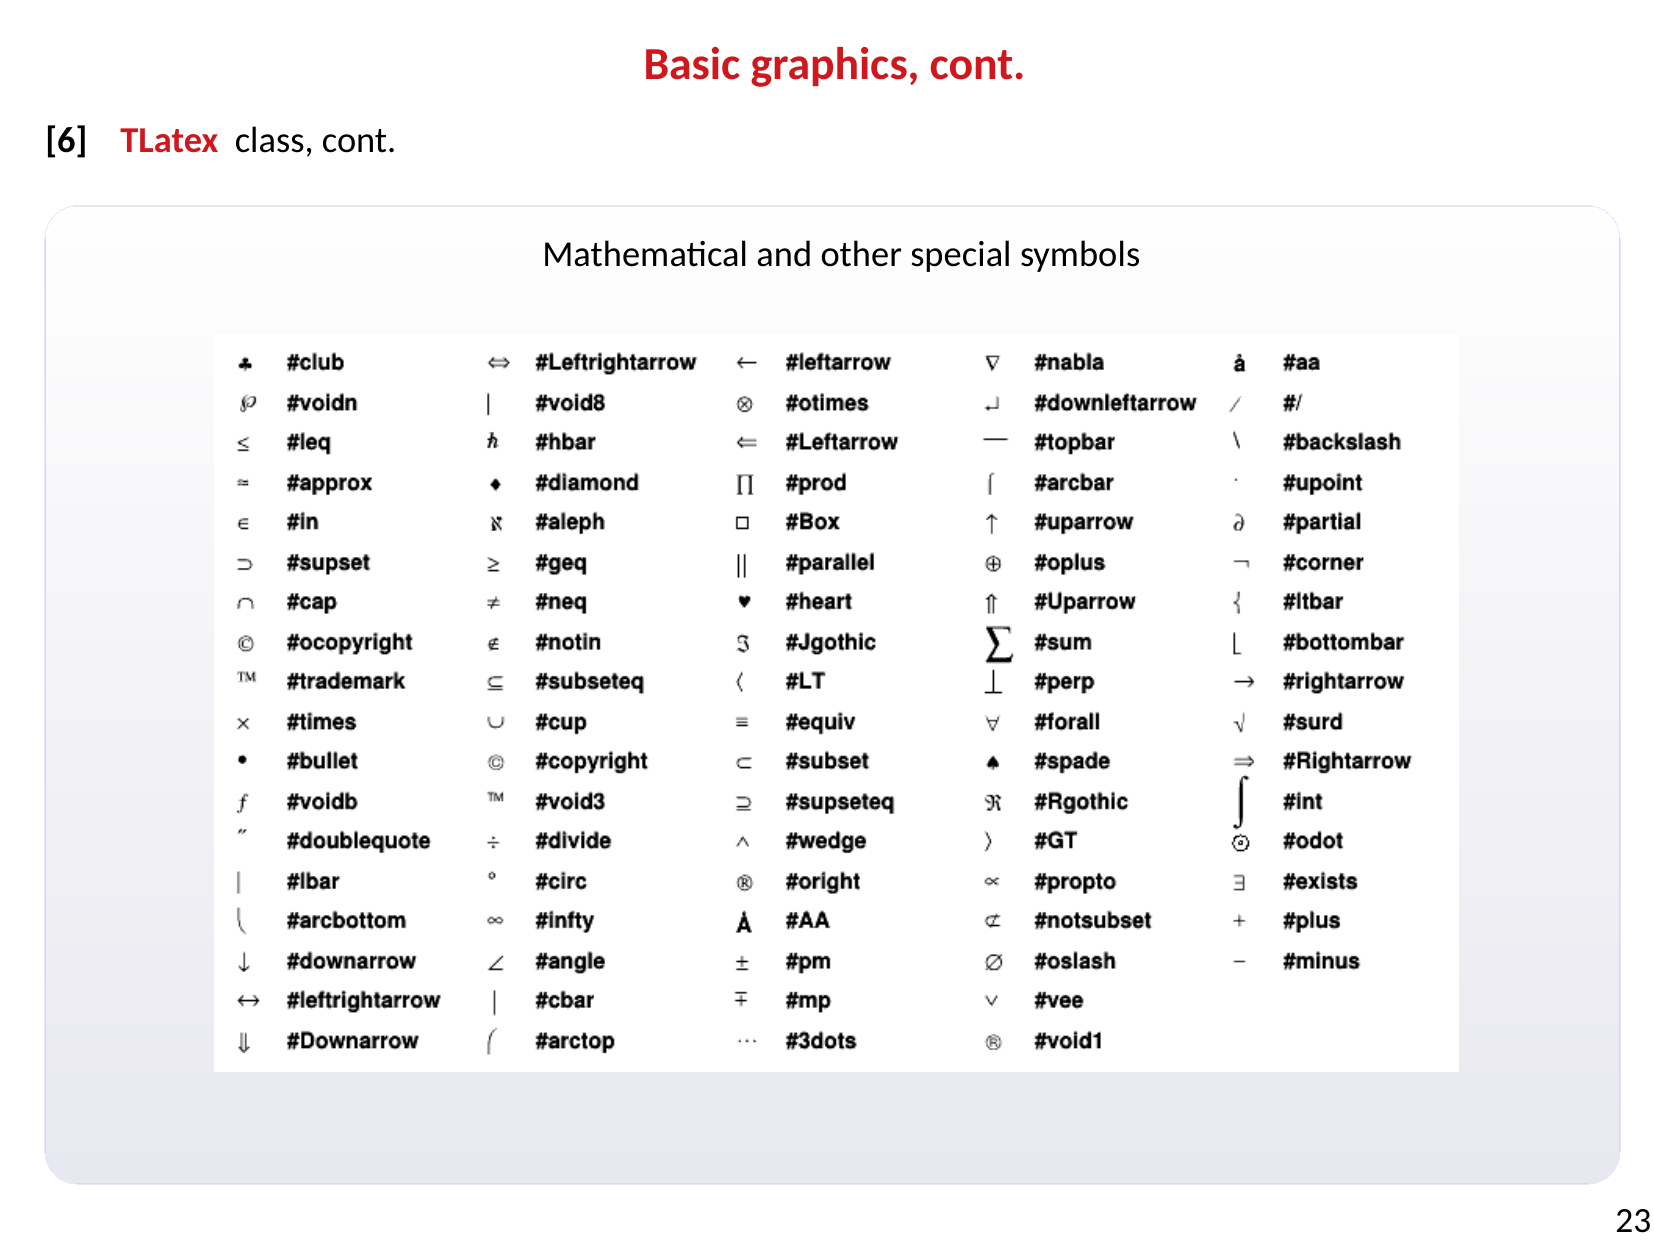

Basic graphics, cont.
[6]	TLatex class, cont.
Mathematical and other special symbols